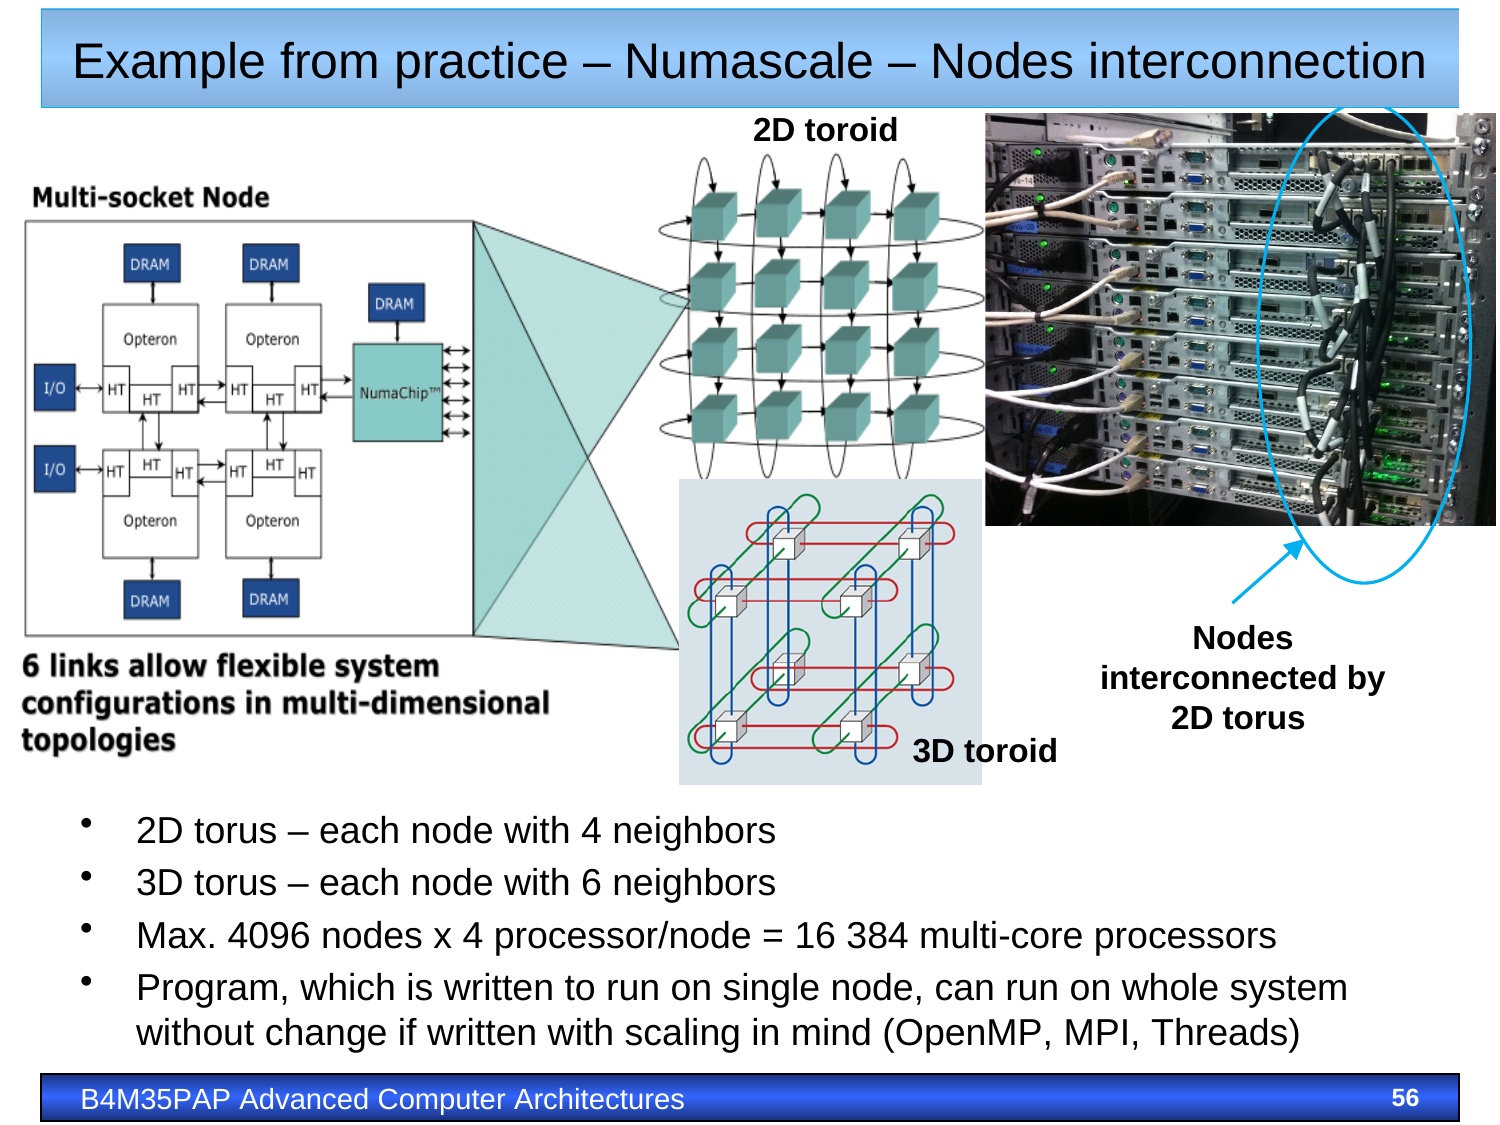

Example from practice – Numascale – Nodes interconnection
2D toroid
Nodes interconnected by 2D torus
3D toroid
# 2D torus – each node with 4 neighbors
3D torus – each node with 6 neighbors
Max. 4096 nodes x 4 processor/node = 16 384 multi-core processors
Program, which is written to run on single node, can run on whole system without change if written with scaling in mind (OpenMP, MPI, Threads)